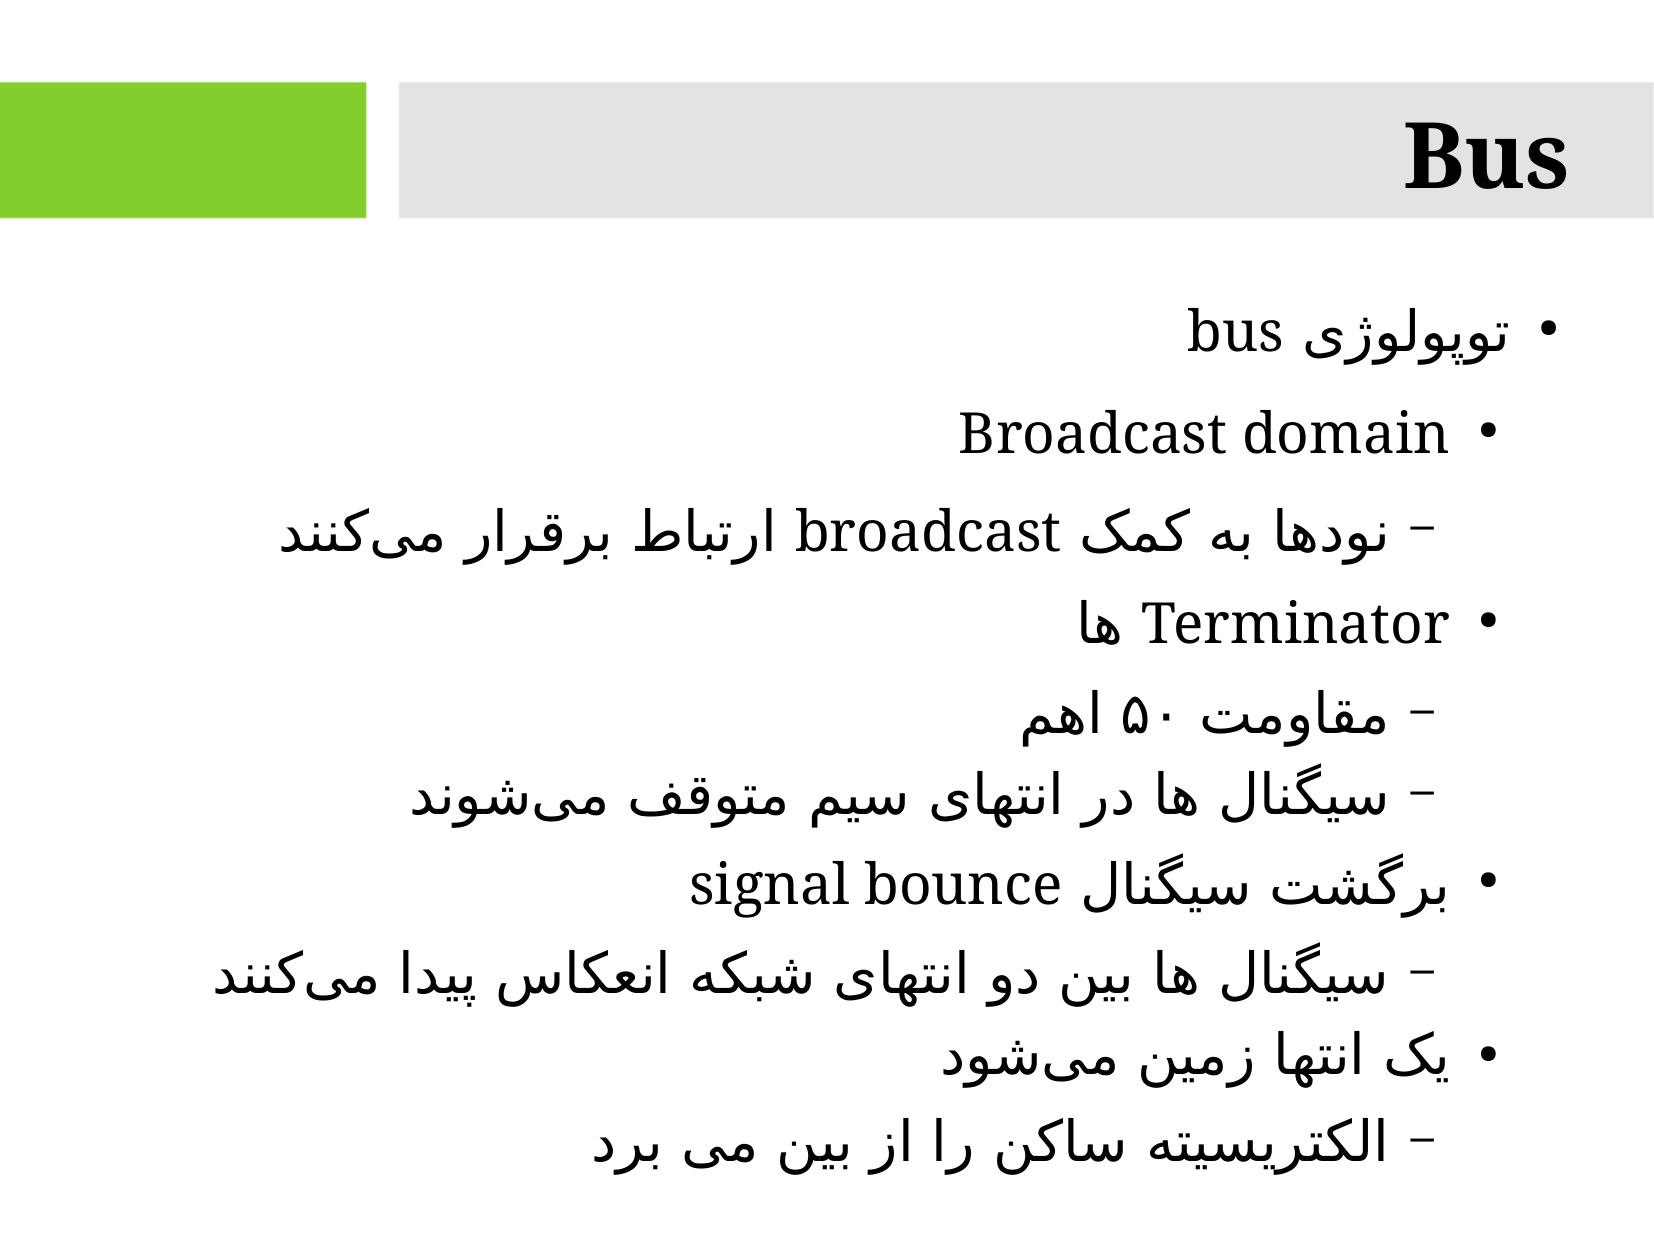

# Bus
توپولوژی bus
Broadcast domain
نودها به کمک broadcast ارتباط برقرار می‌کنند
Terminator ها
مقاومت ۵۰ اهم
سیگنال ها در انتهای سیم متوقف می‌شوند
برگشت سیگنال signal bounce
سیگنال ها بین دو انتهای شبکه انعکاس پیدا می‌کنند
یک انتها زمین می‌شود
الکتریسیته ساکن را از بین می برد